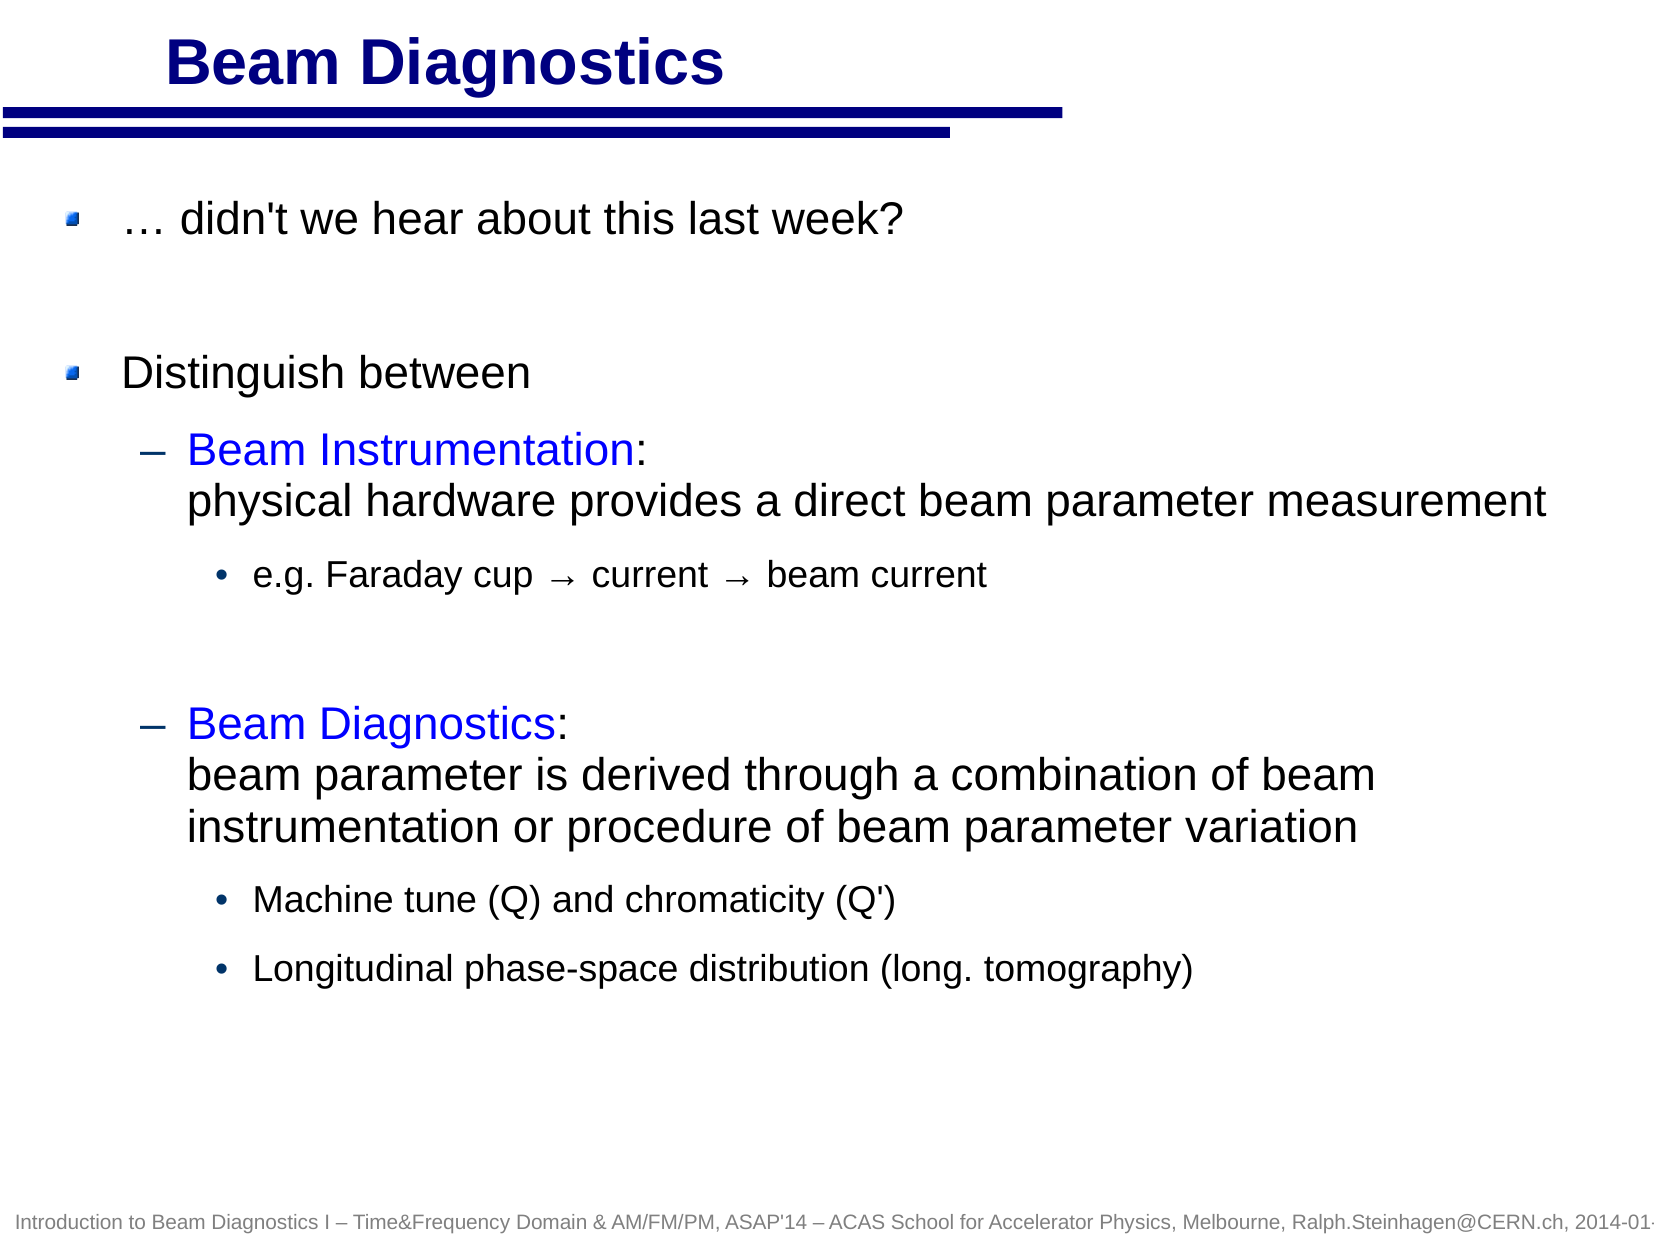

# Beam Diagnostics
… didn't we hear about this last week?
Distinguish between
Beam Instrumentation: 							physical hardware provides a direct beam parameter measurement
e.g. Faraday cup → current → beam current
Beam Diagnostics:							beam parameter is derived through a combination of beam instrumentation or procedure of beam parameter variation
Machine tune (Q) and chromaticity (Q')
Longitudinal phase-space distribution (long. tomography)